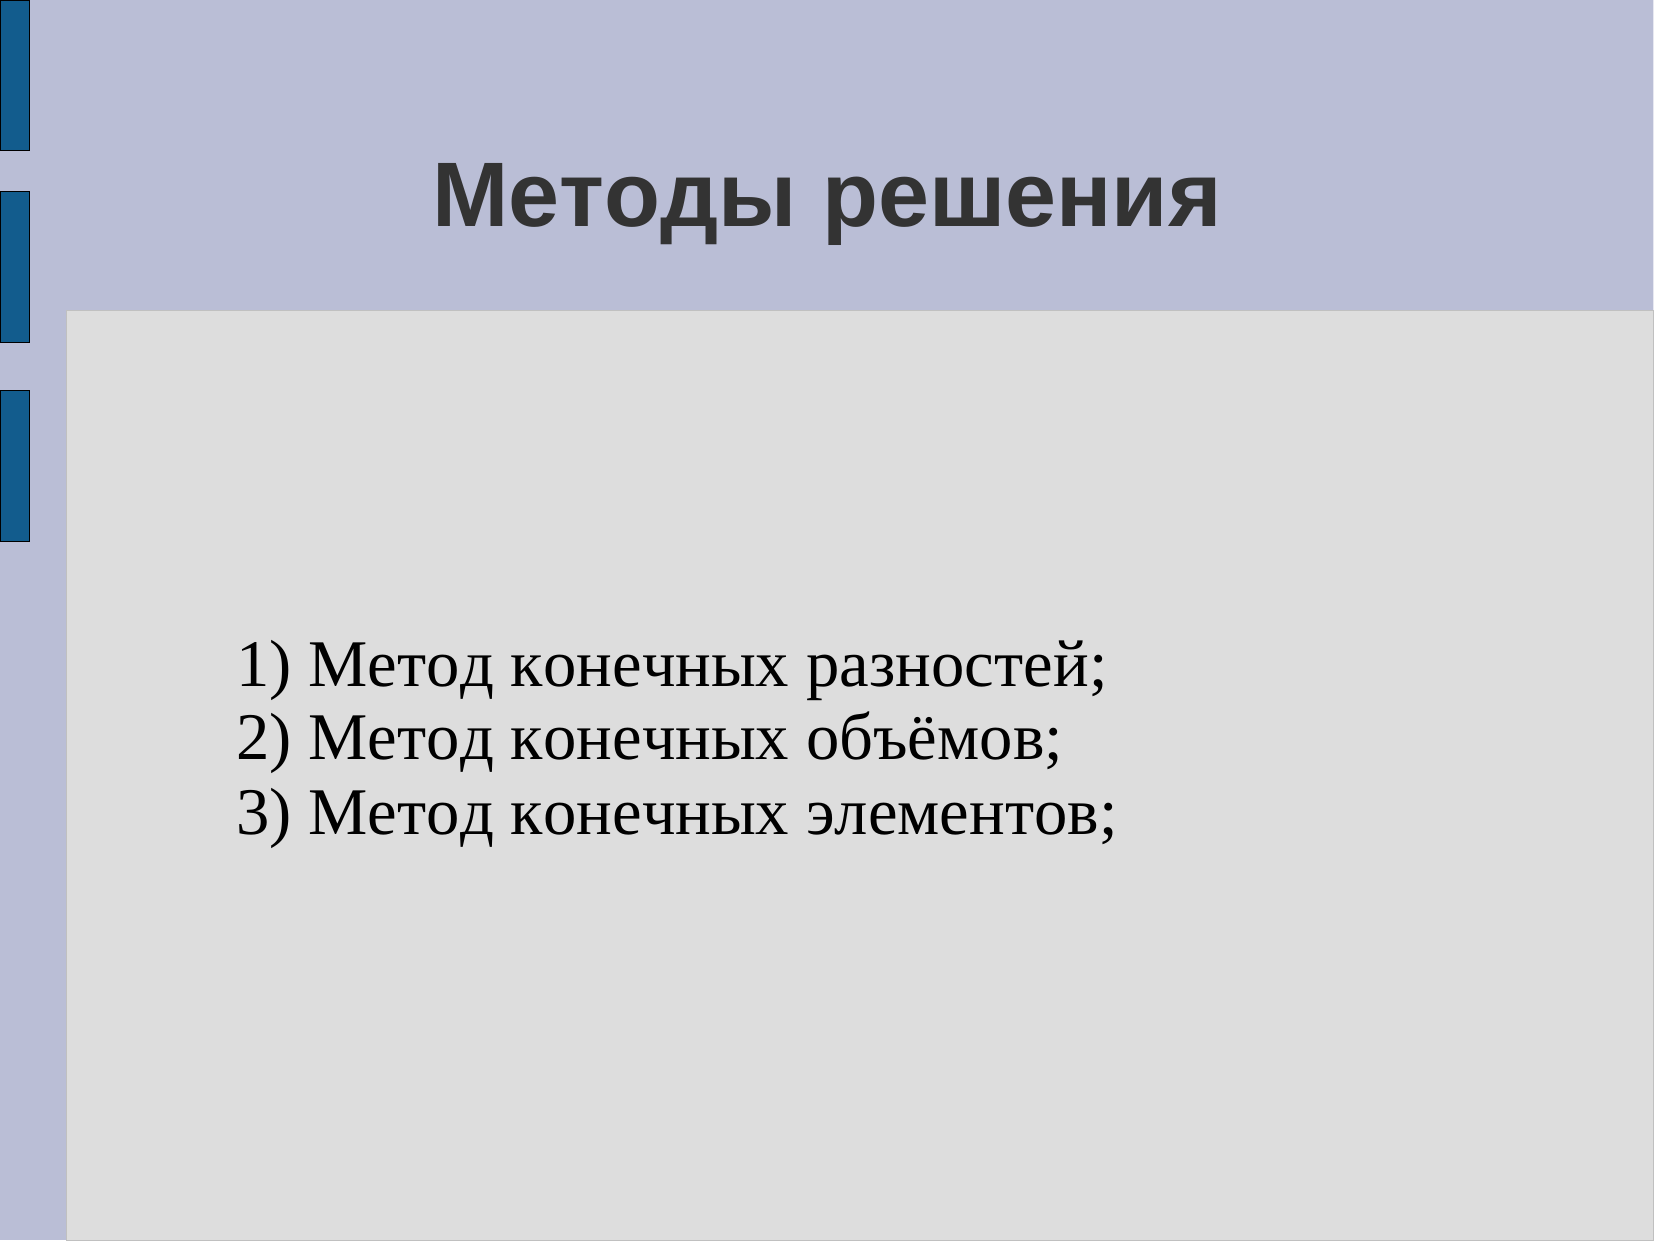

# Методы решения
1) Метод конечных разностей;
2) Метод конечных объёмов;
3) Метод конечных элементов;